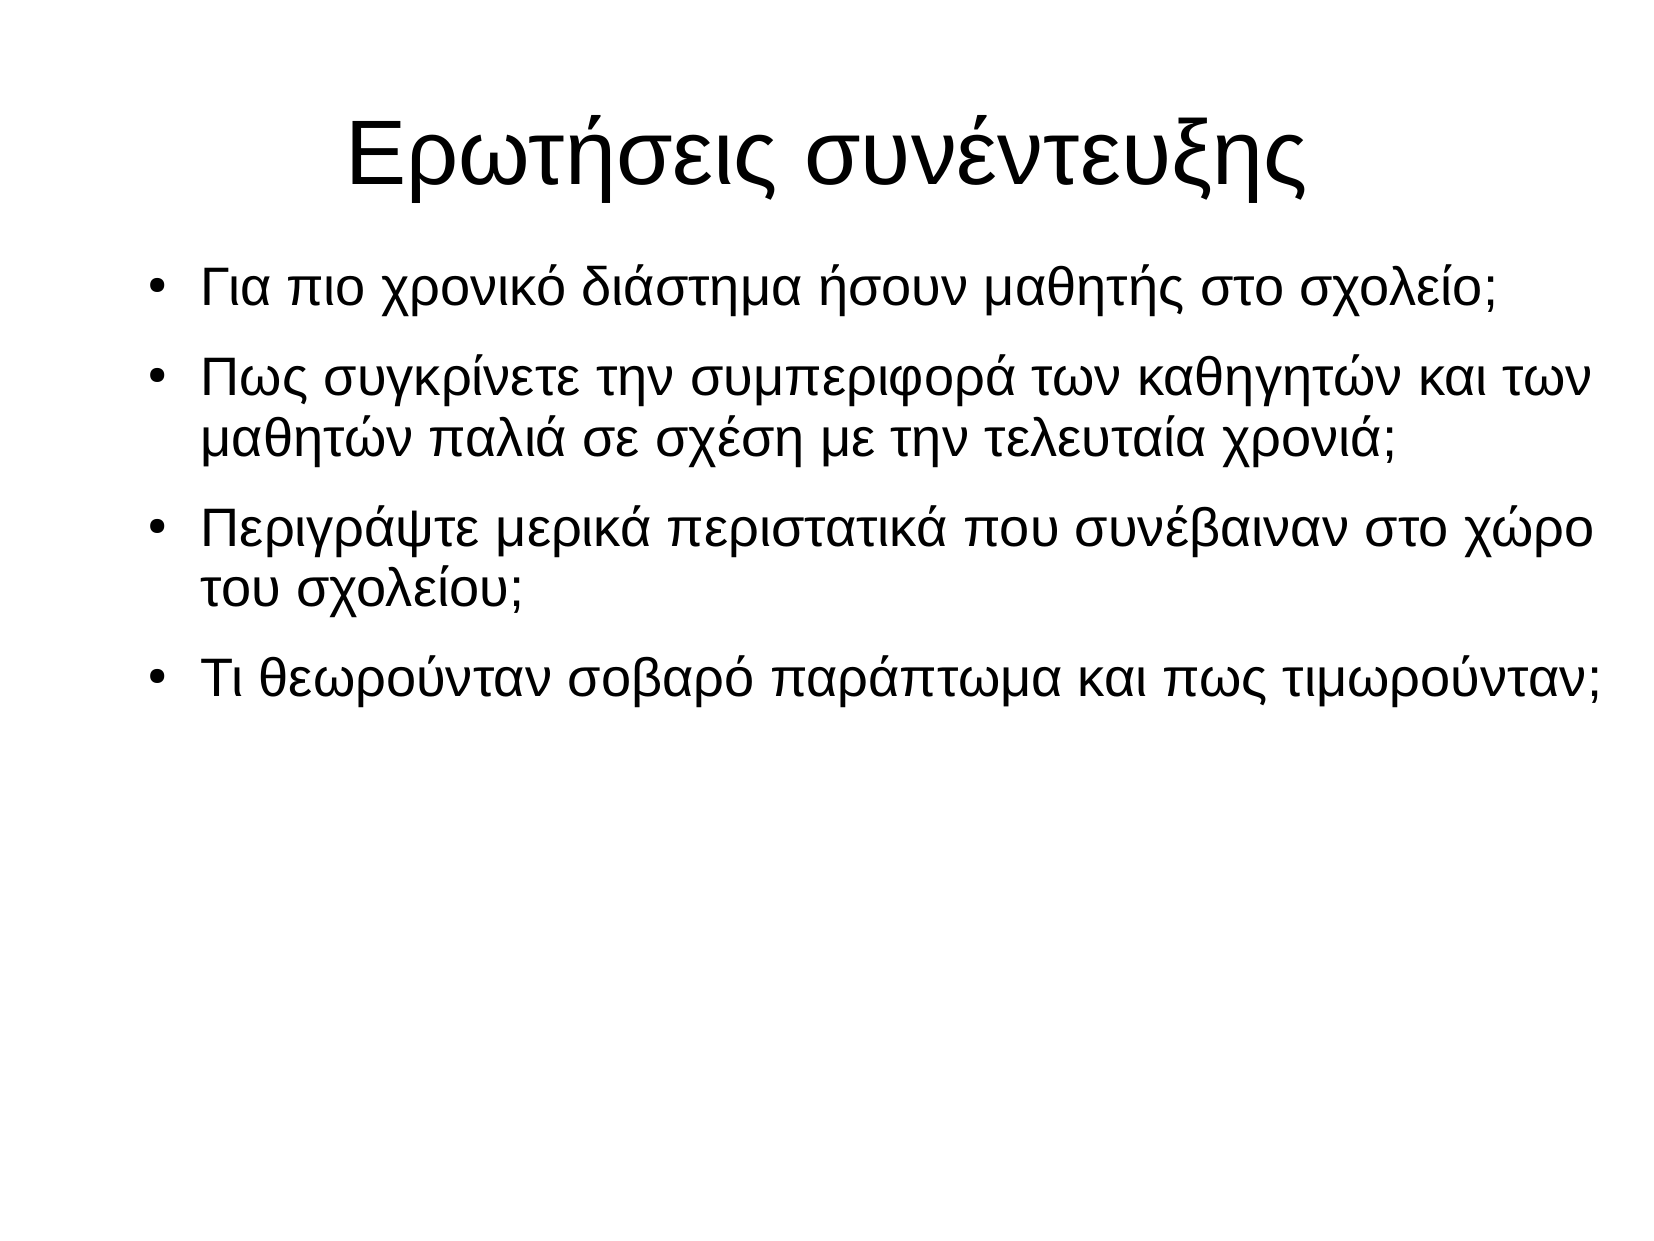

# Ερωτήσεις συνέντευξης
Για πιο χρονικό διάστημα ήσουν μαθητής στο σχολείο;
Πως συγκρίνετε την συμπεριφορά των καθηγητών και των μαθητών παλιά σε σχέση με την τελευταία χρονιά;
Περιγράψτε μερικά περιστατικά που συνέβαιναν στο χώρο του σχολείου;
Τι θεωρούνταν σοβαρό παράπτωμα και πως τιμωρούνταν;